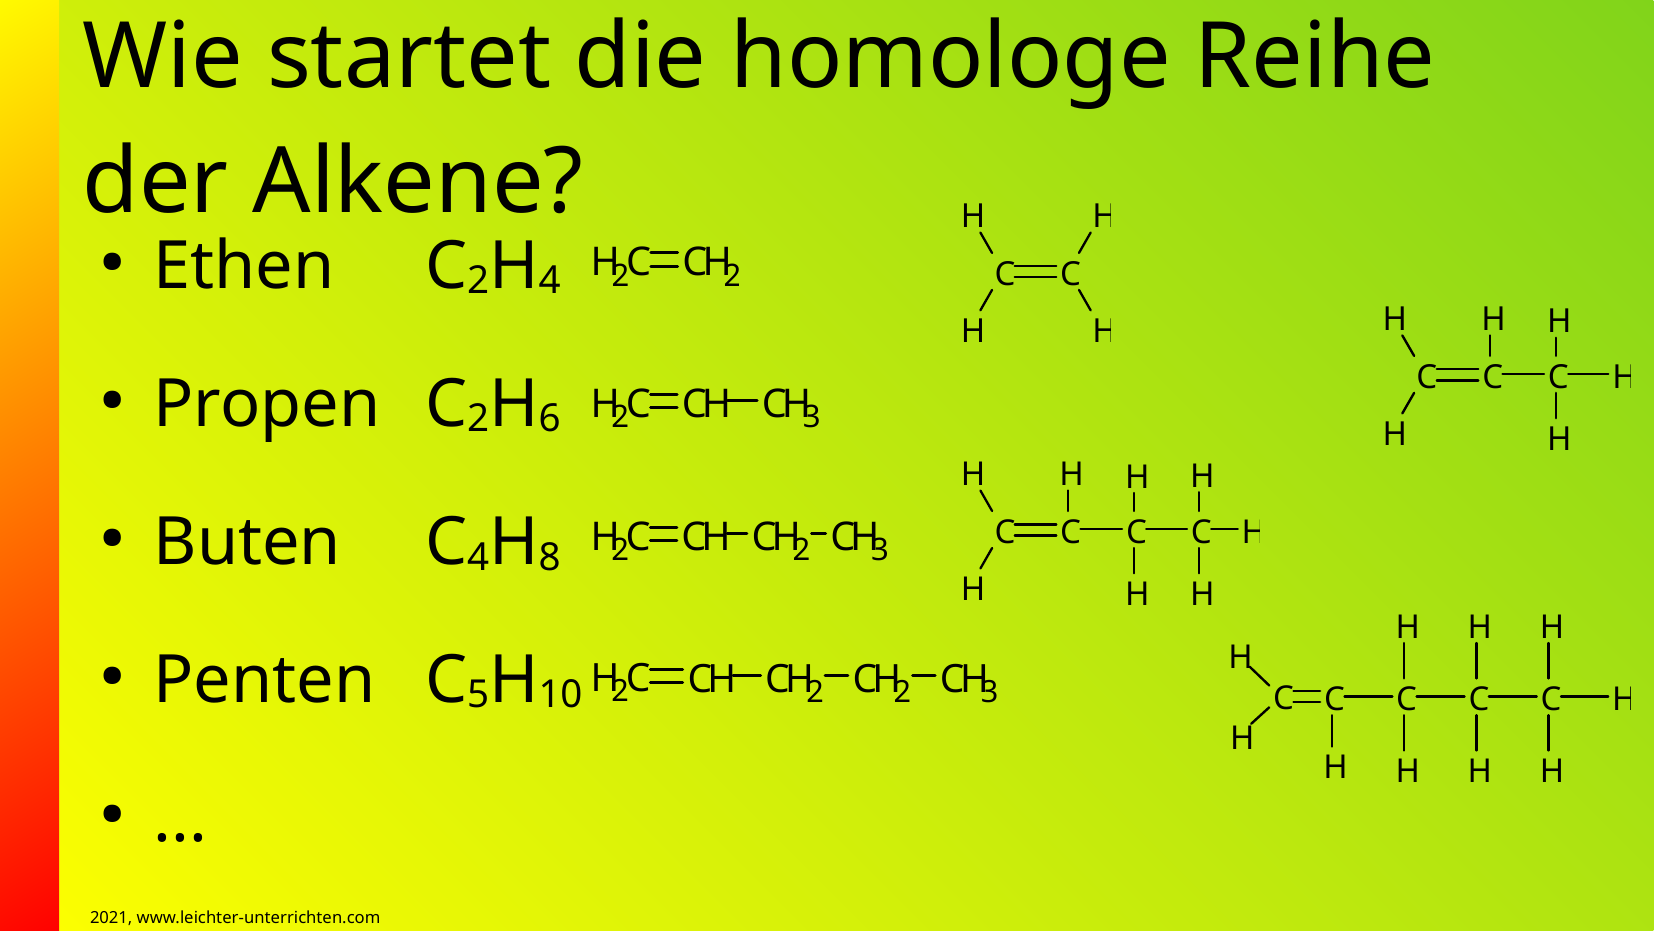

# Wie startet die homologe Reihe der Alkene?
Ethen	C2H4
Propen	C2H6
Buten	C4H8
Penten	C5H10
...